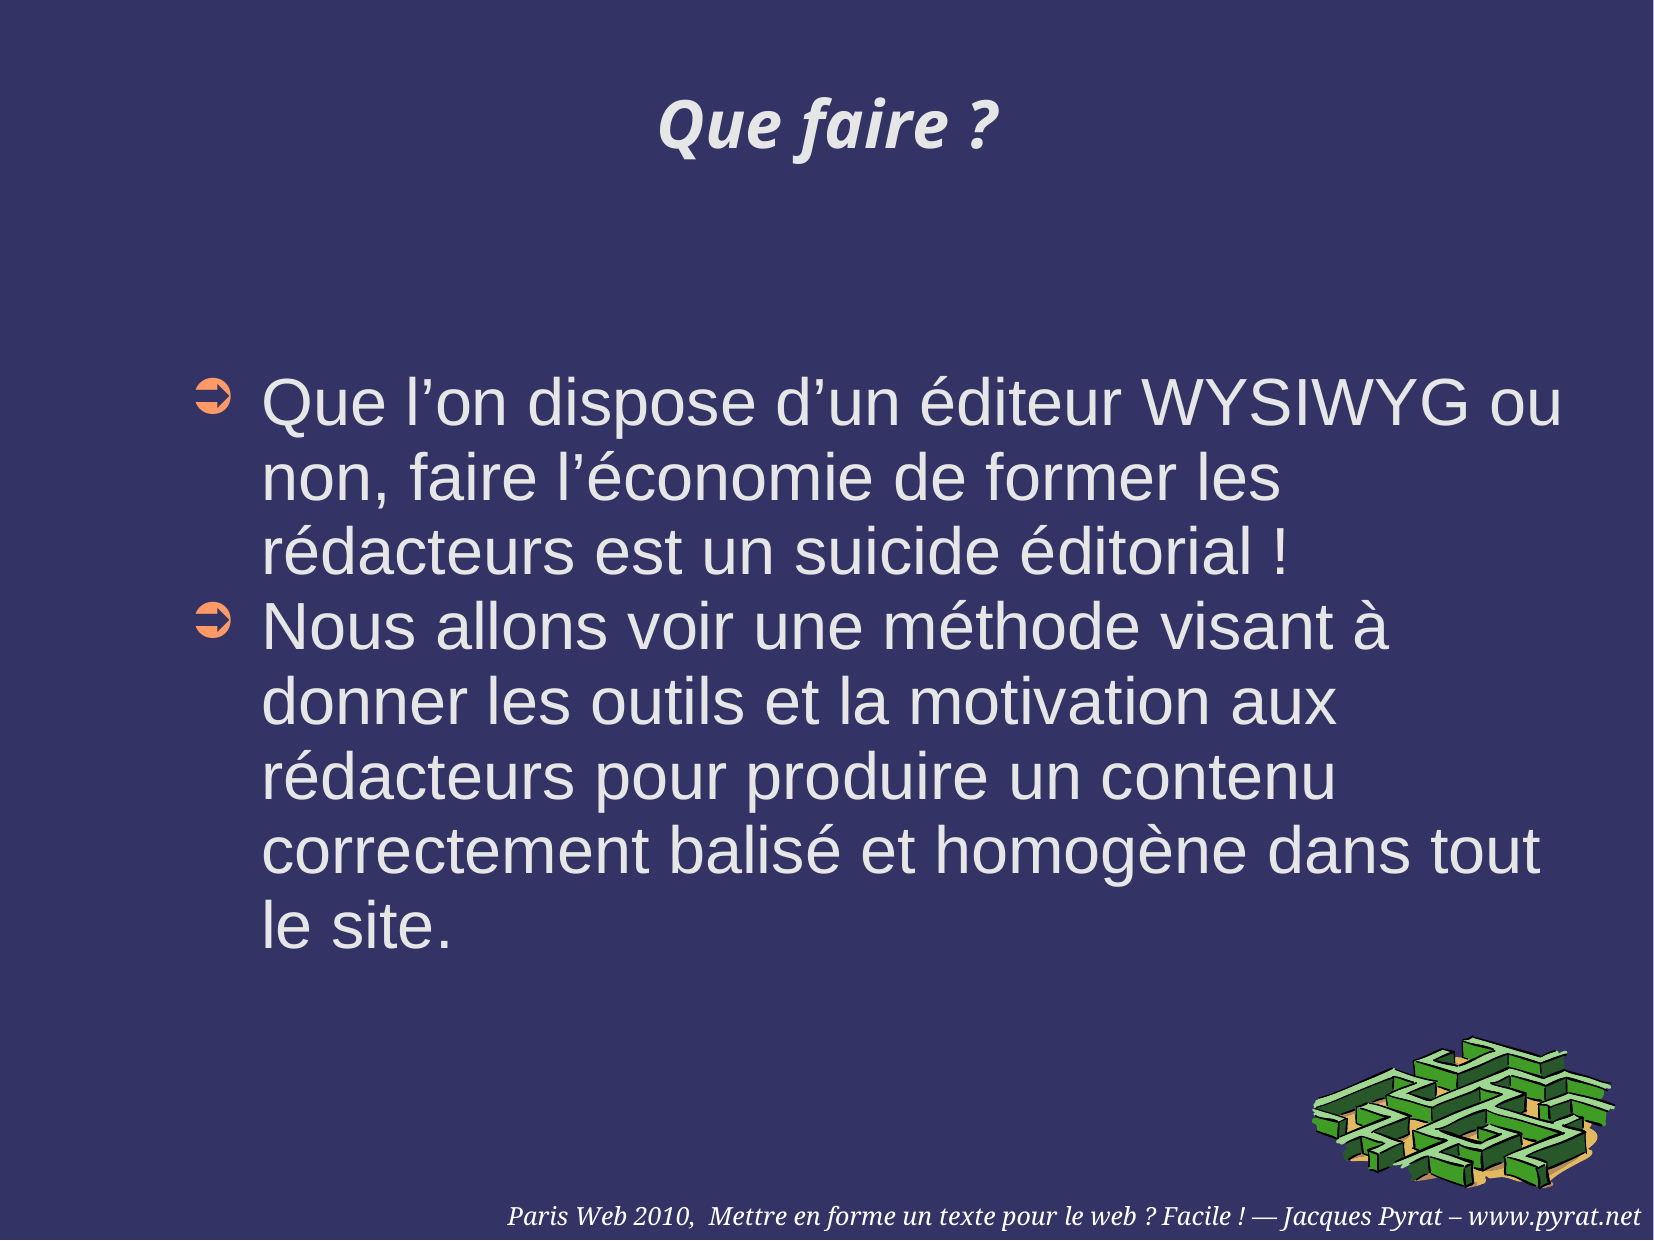

# Que faire ?
Que l’on dispose d’un éditeur WYSIWYG ou non, faire l’économie de former les rédacteurs est un suicide éditorial !
Nous allons voir une méthode visant à donner les outils et la motivation aux rédacteurs pour produire un contenu correctement balisé et homogène dans tout le site.